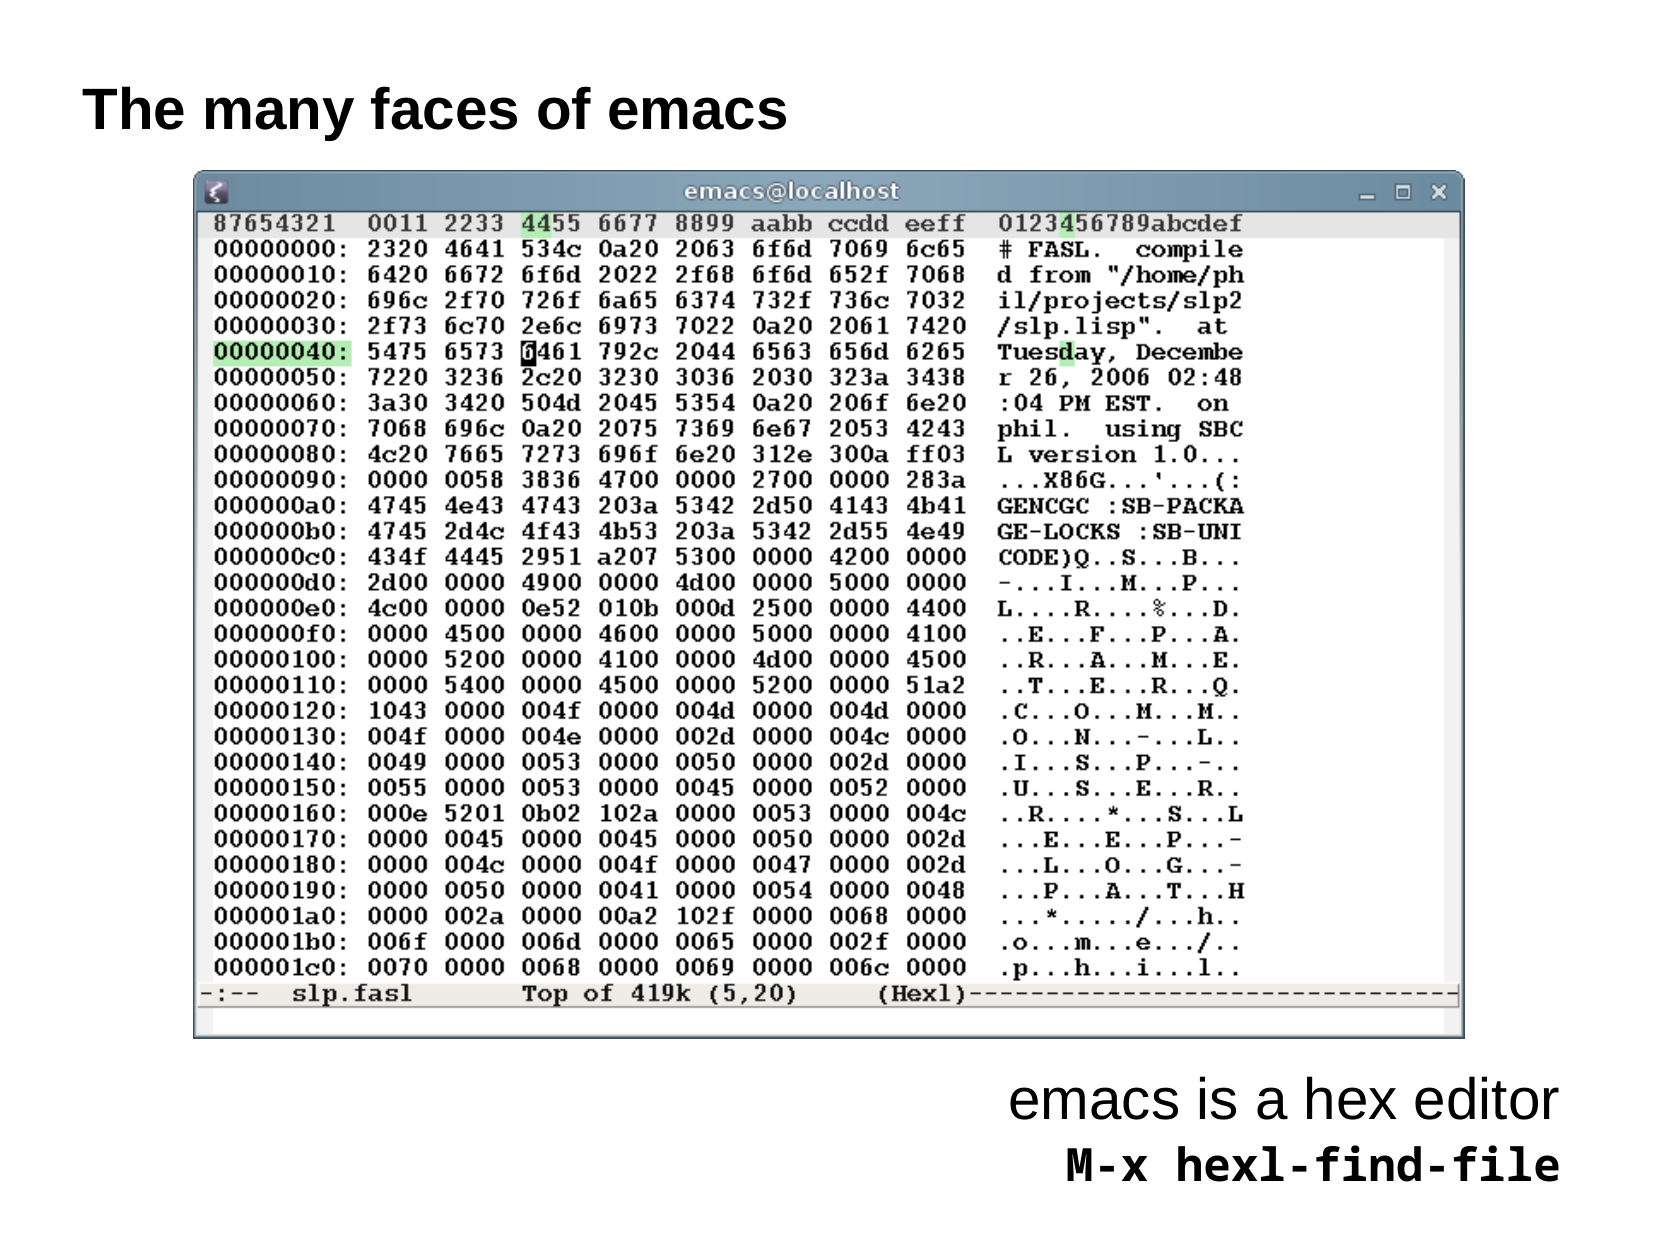

# The many faces of emacs
emacs is a hex editor
M-x hexl-find-file